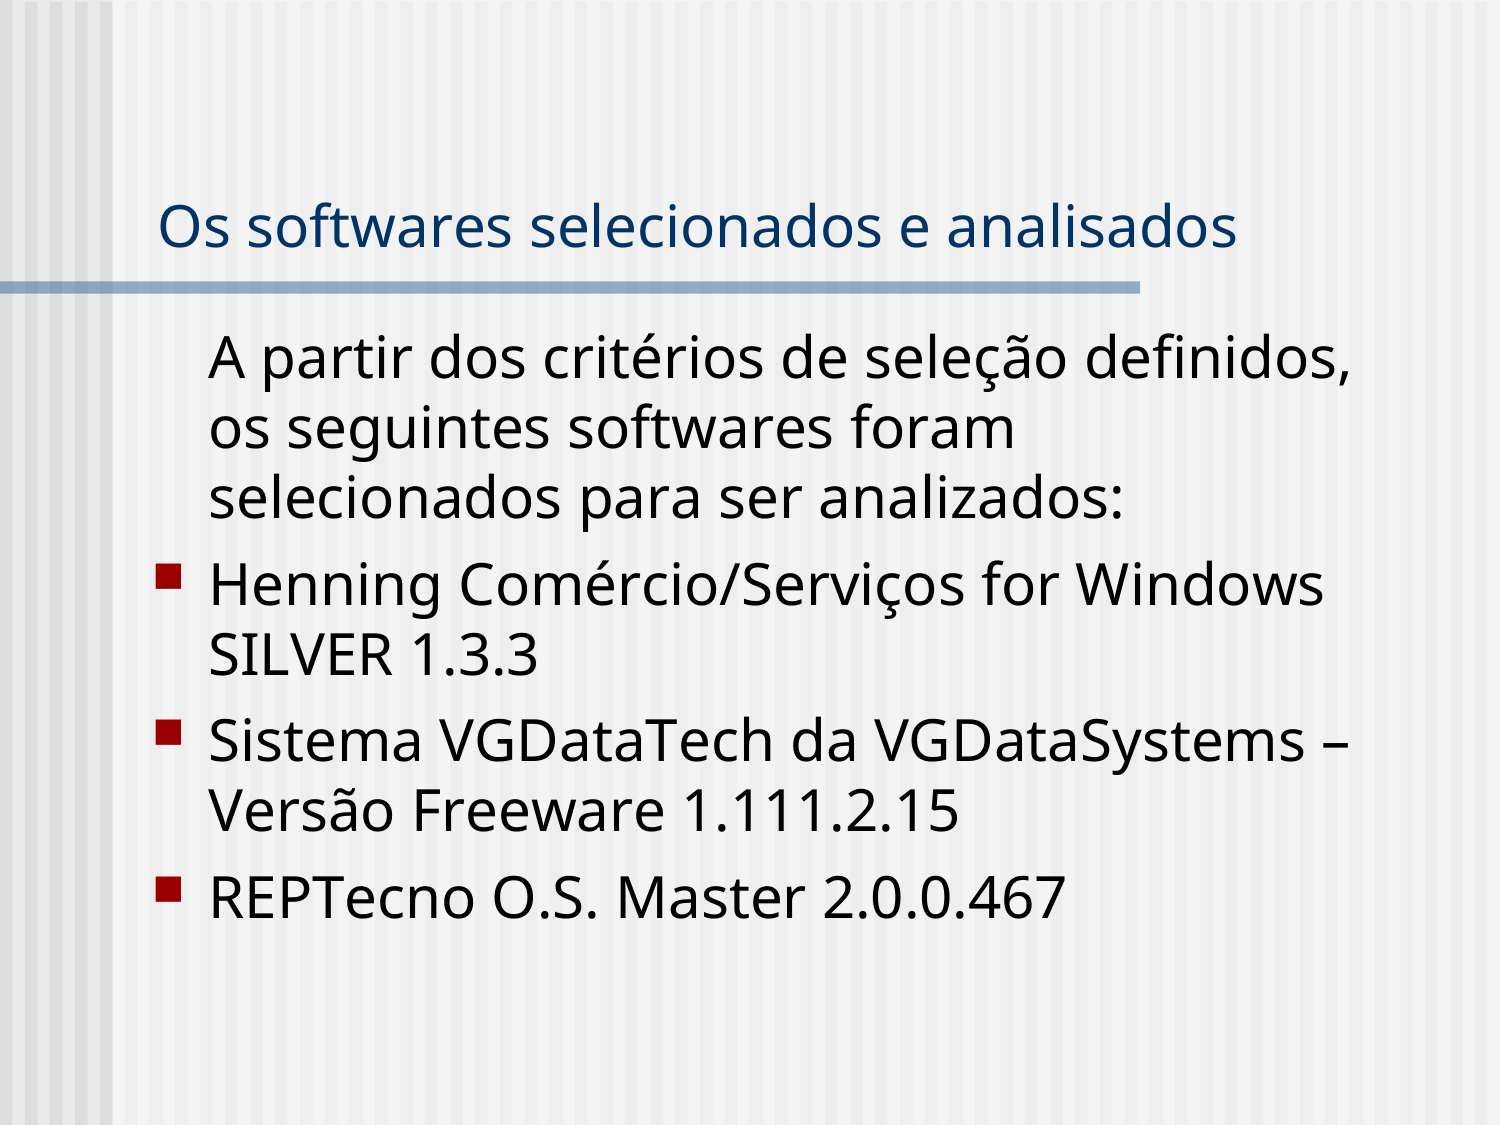

Os softwares selecionados e analisados
# A partir dos critérios de seleção definidos, os seguintes softwares foram selecionados para ser analizados:
Henning Comércio/Serviços for Windows SILVER 1.3.3
Sistema VGDataTech da VGDataSystems – Versão Freeware 1.111.2.15
REPTecno O.S. Master 2.0.0.467